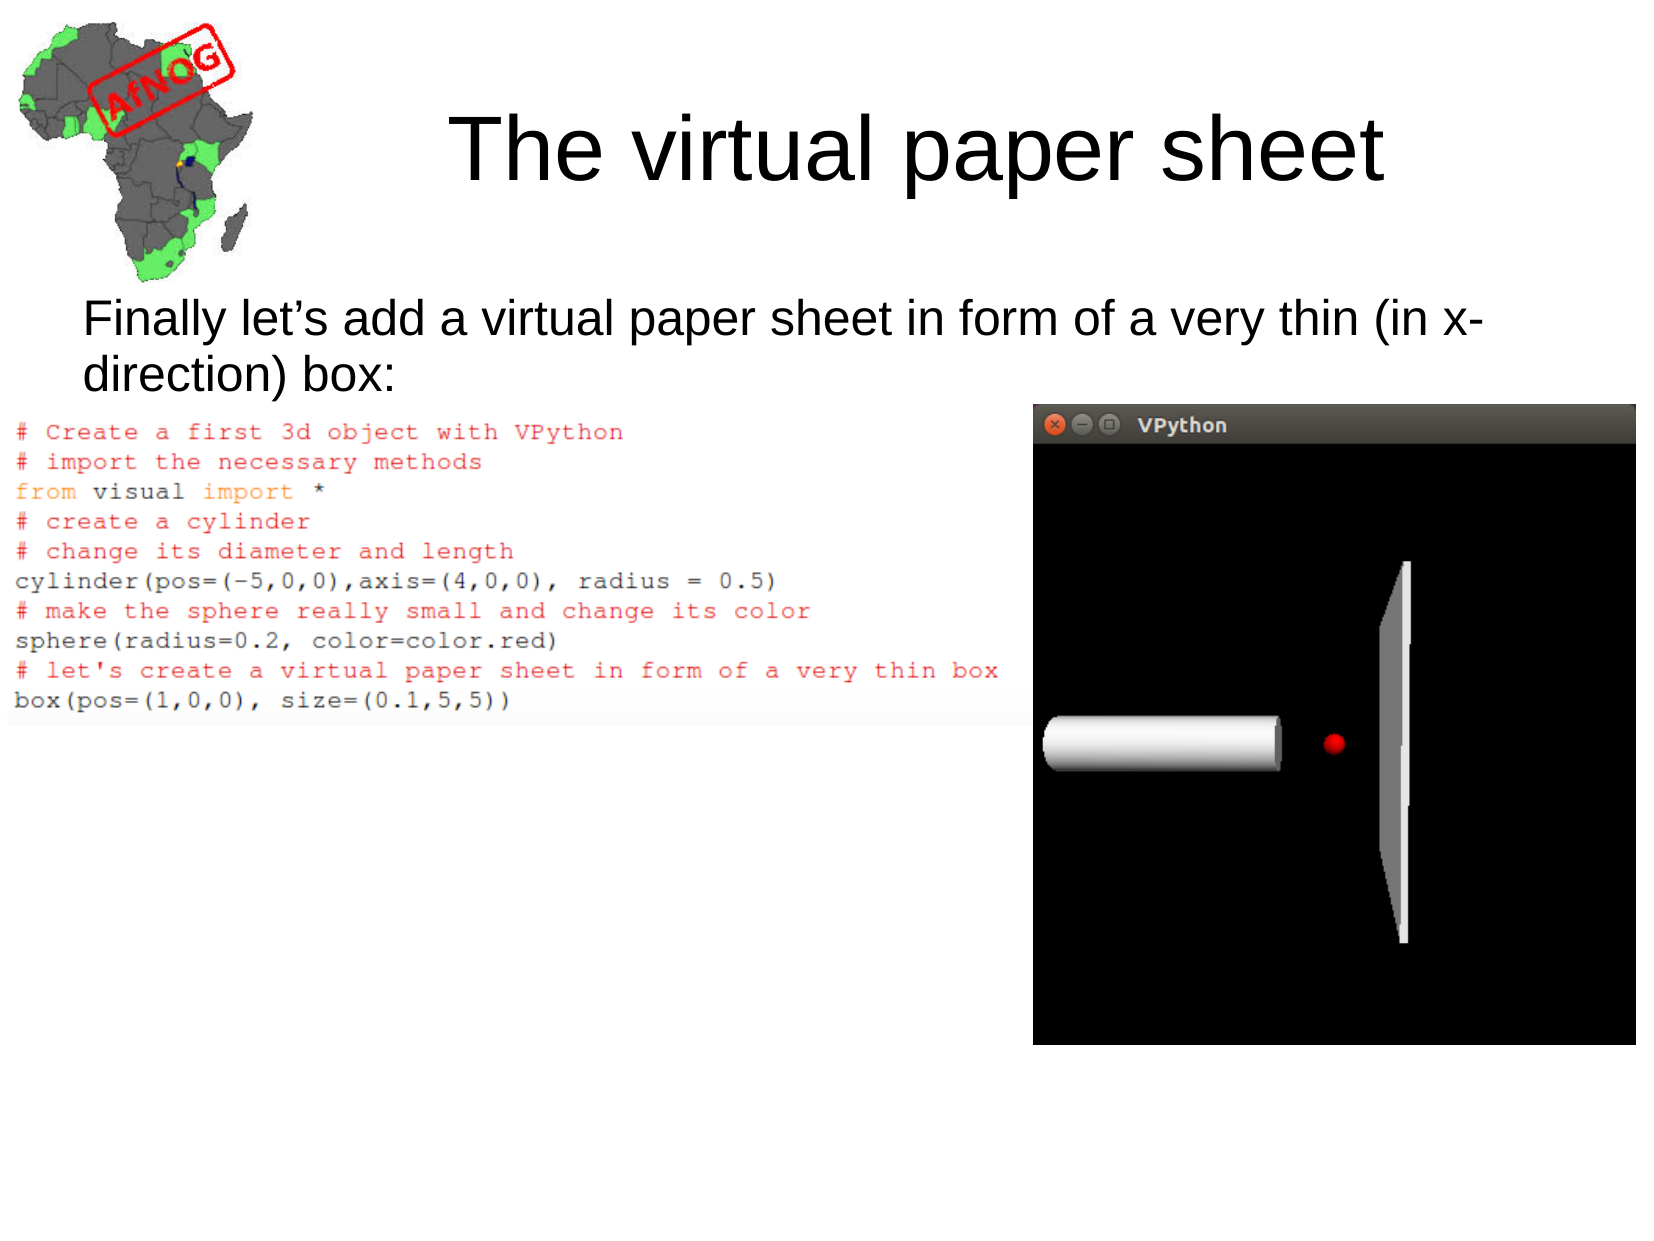

# The virtual paper sheet
Finally let’s add a virtual paper sheet in form of a very thin (in x-direction) box: